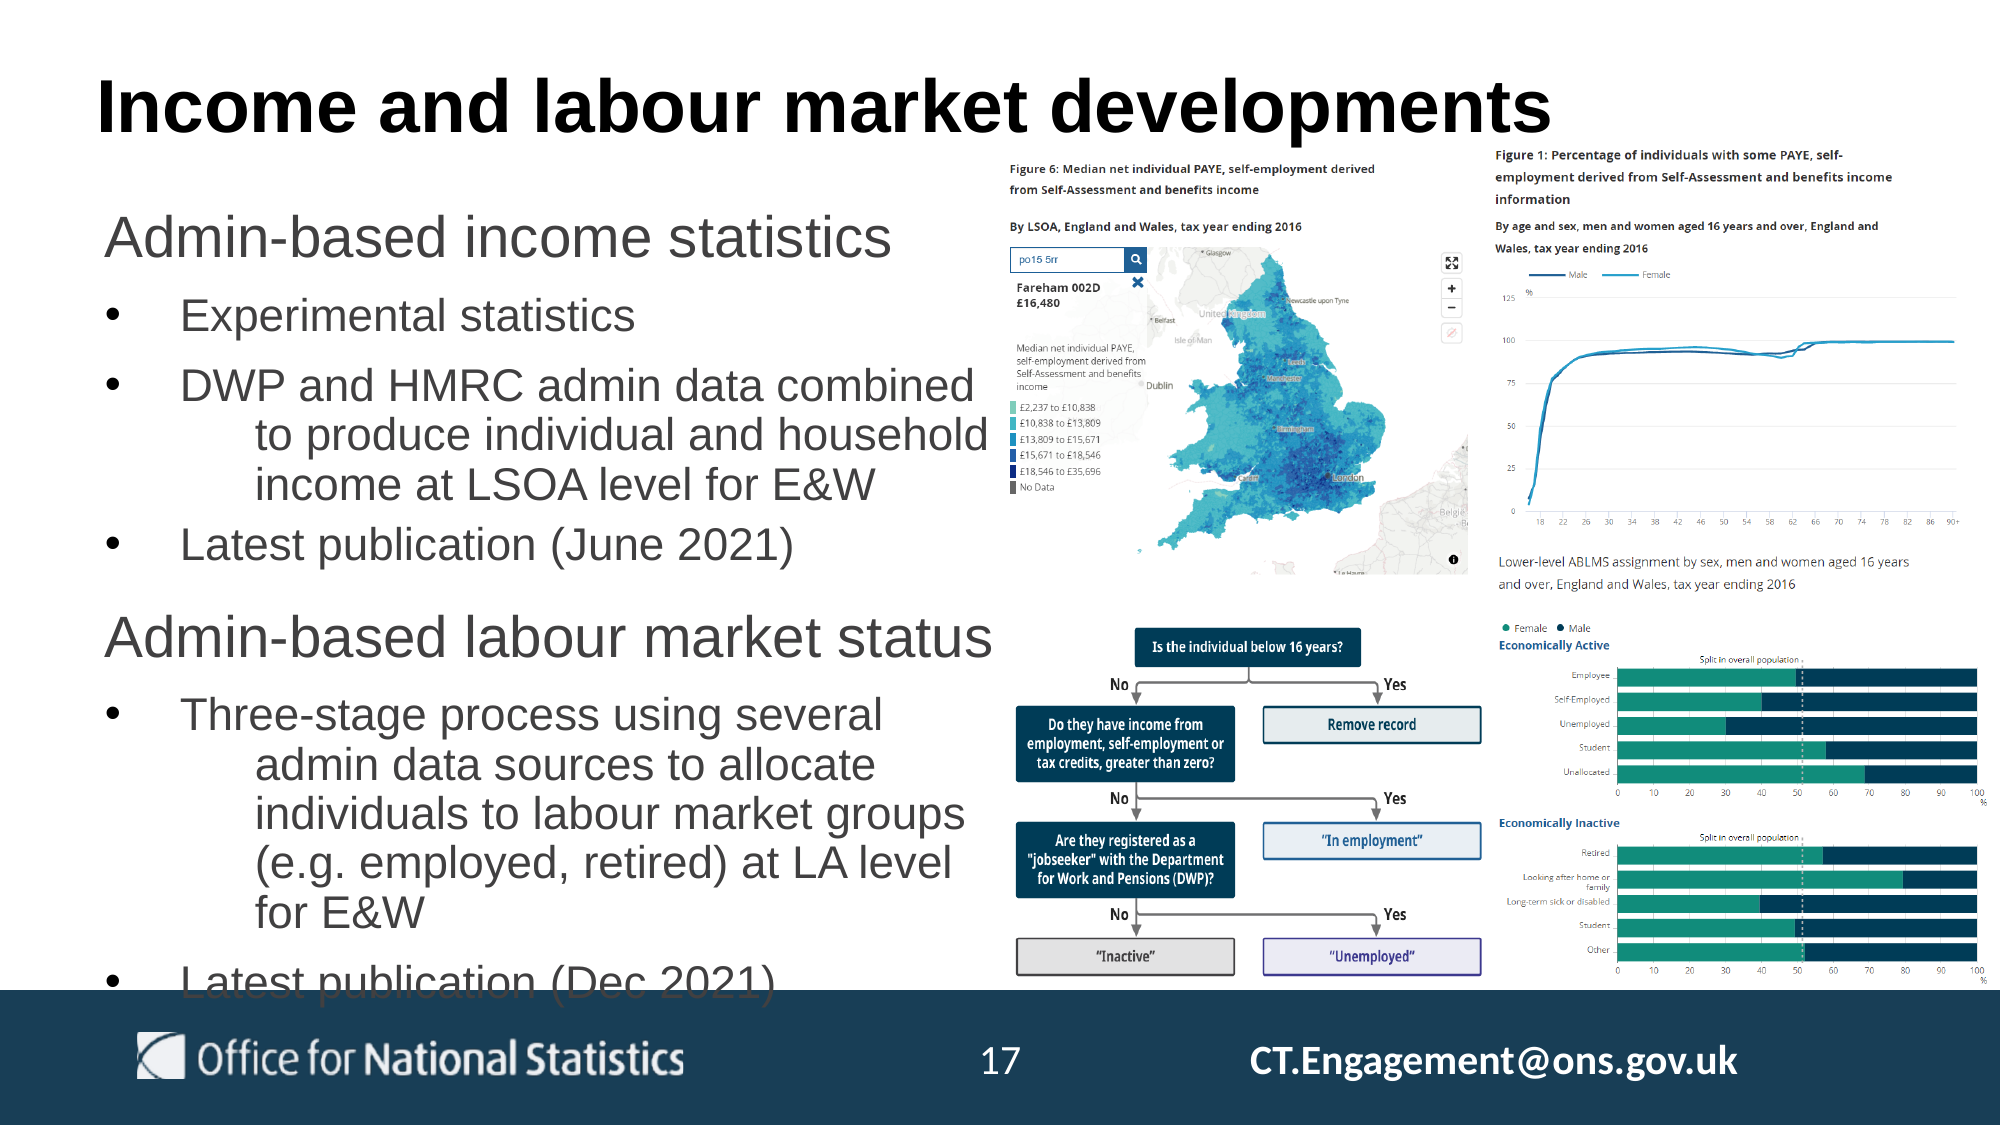

# Income and labour market developments
Admin-based income statistics
Experimental statistics
DWP and HMRC admin data combined to produce individual and household income at LSOA level for E&W
Latest publication (June 2021)
Admin-based labour market status
Three-stage process using several admin data sources to allocate individuals to labour market groups (e.g. employed, retired) at LA level for E&W
Latest publication (Dec 2021)
CT.Engagement@ons.gov.uk